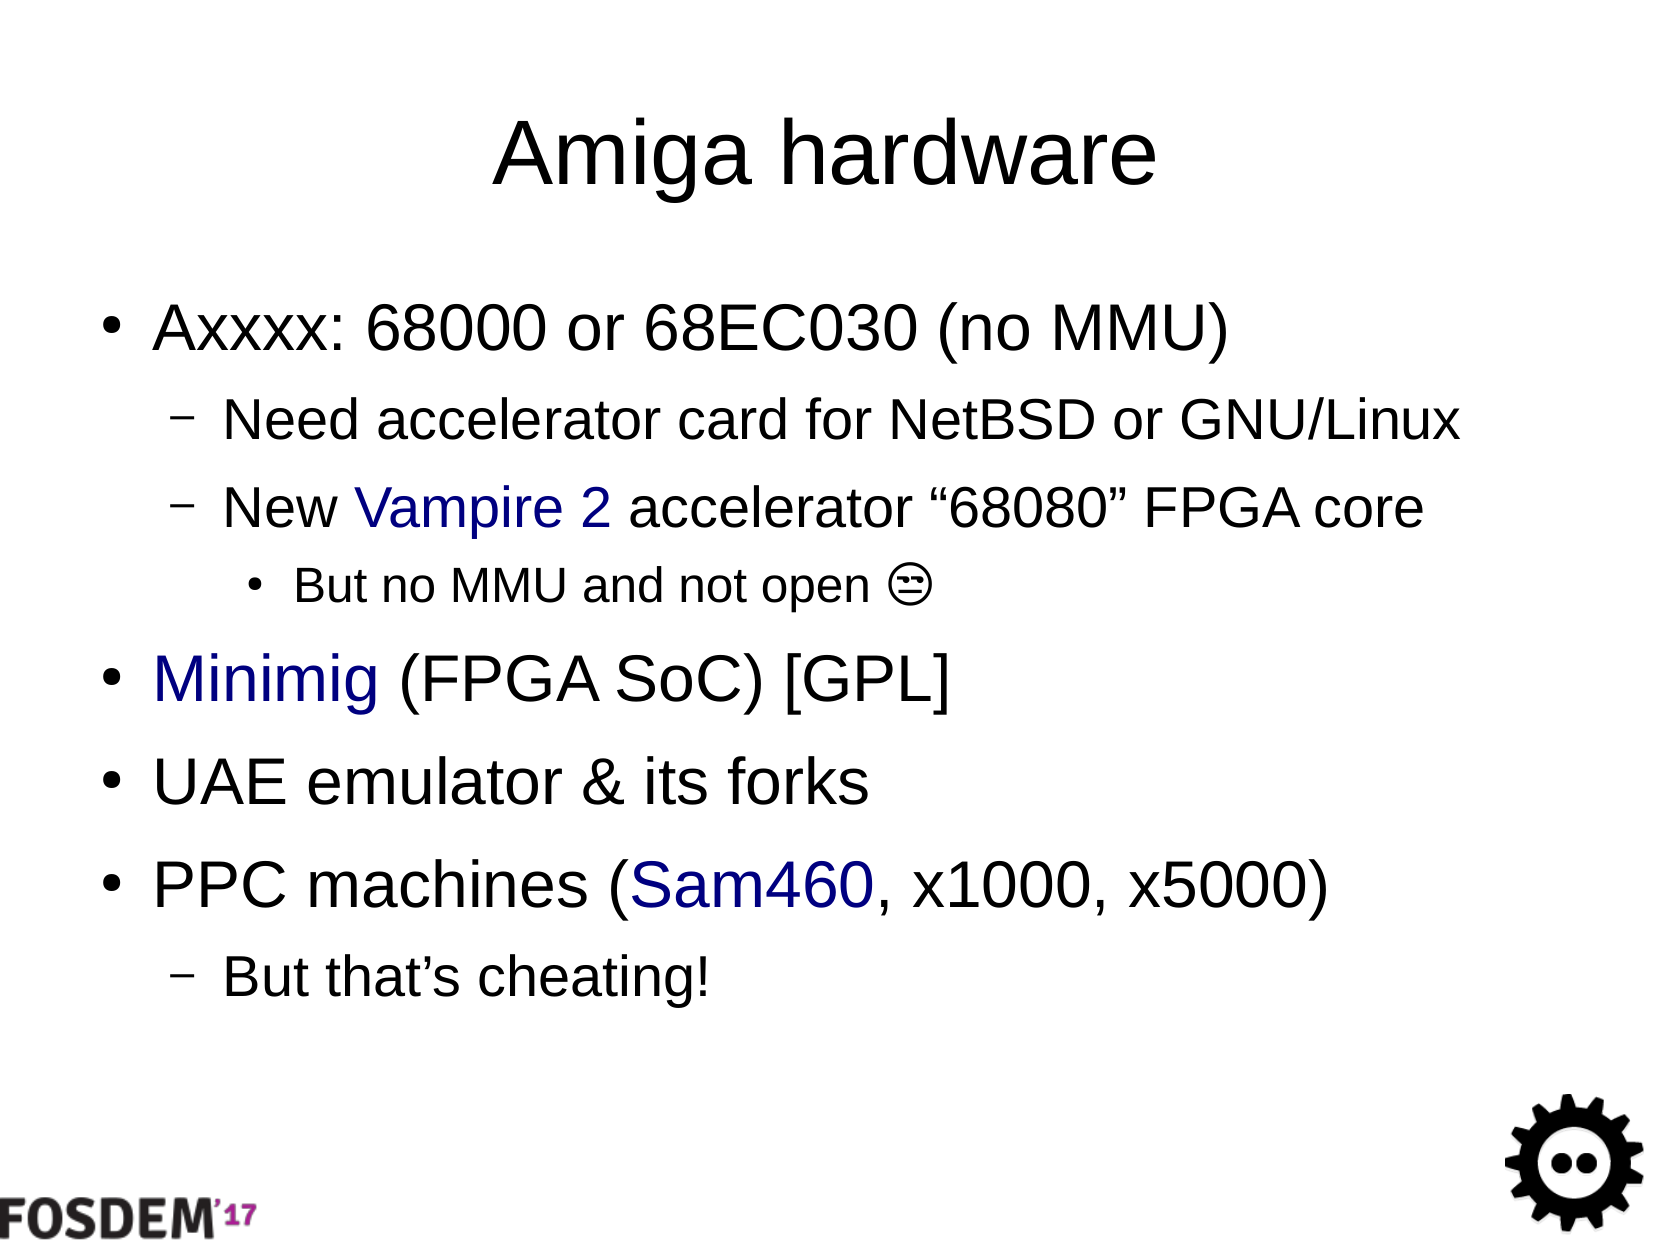

# Amiga hardware
Axxxx: 68000 or 68EC030 (no MMU)
Need accelerator card for NetBSD or GNU/Linux
New Vampire 2 accelerator “68080” FPGA core
But no MMU and not open 😒
Minimig (FPGA SoC) [GPL]
UAE emulator & its forks
PPC machines (Sam460, x1000, x5000)
But that’s cheating!